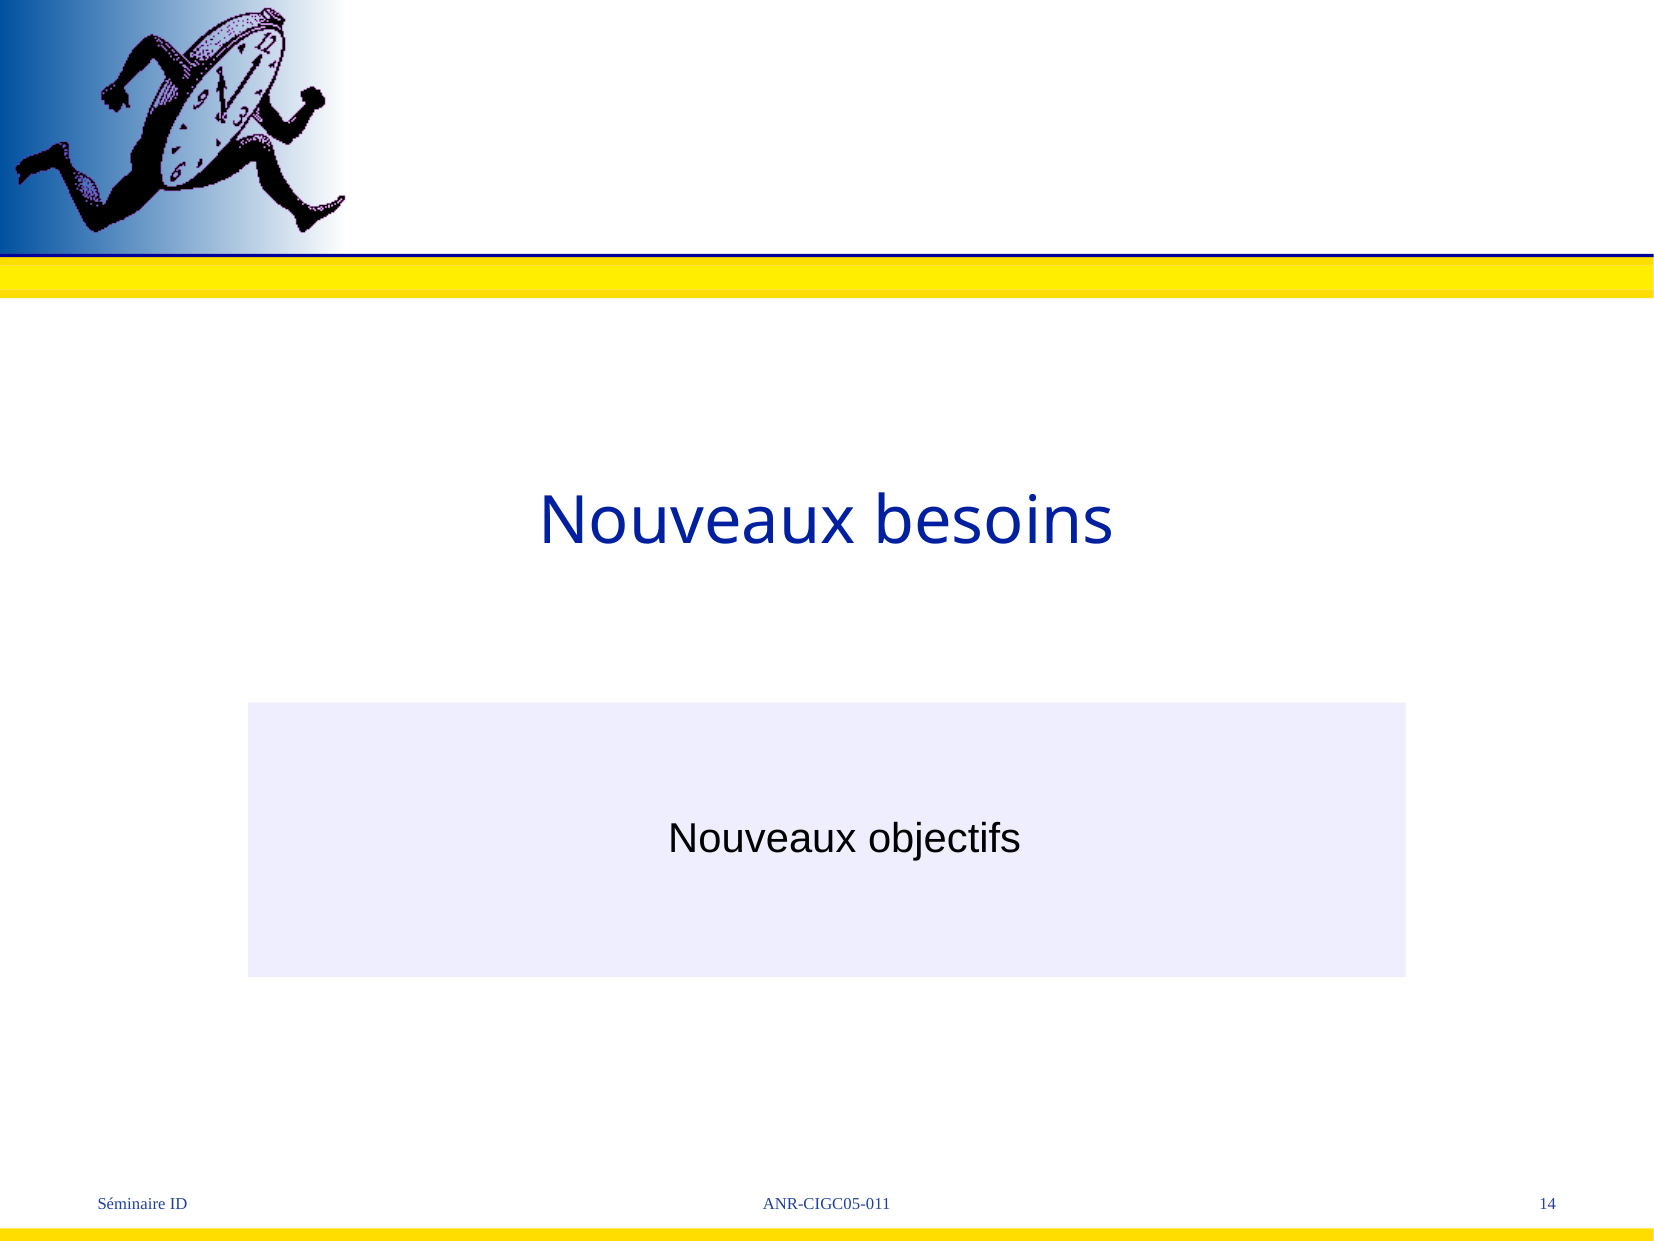

# Nouveaux besoins
Nouveaux objectifs
Séminaire ID
ANR-CIGC05-011
14